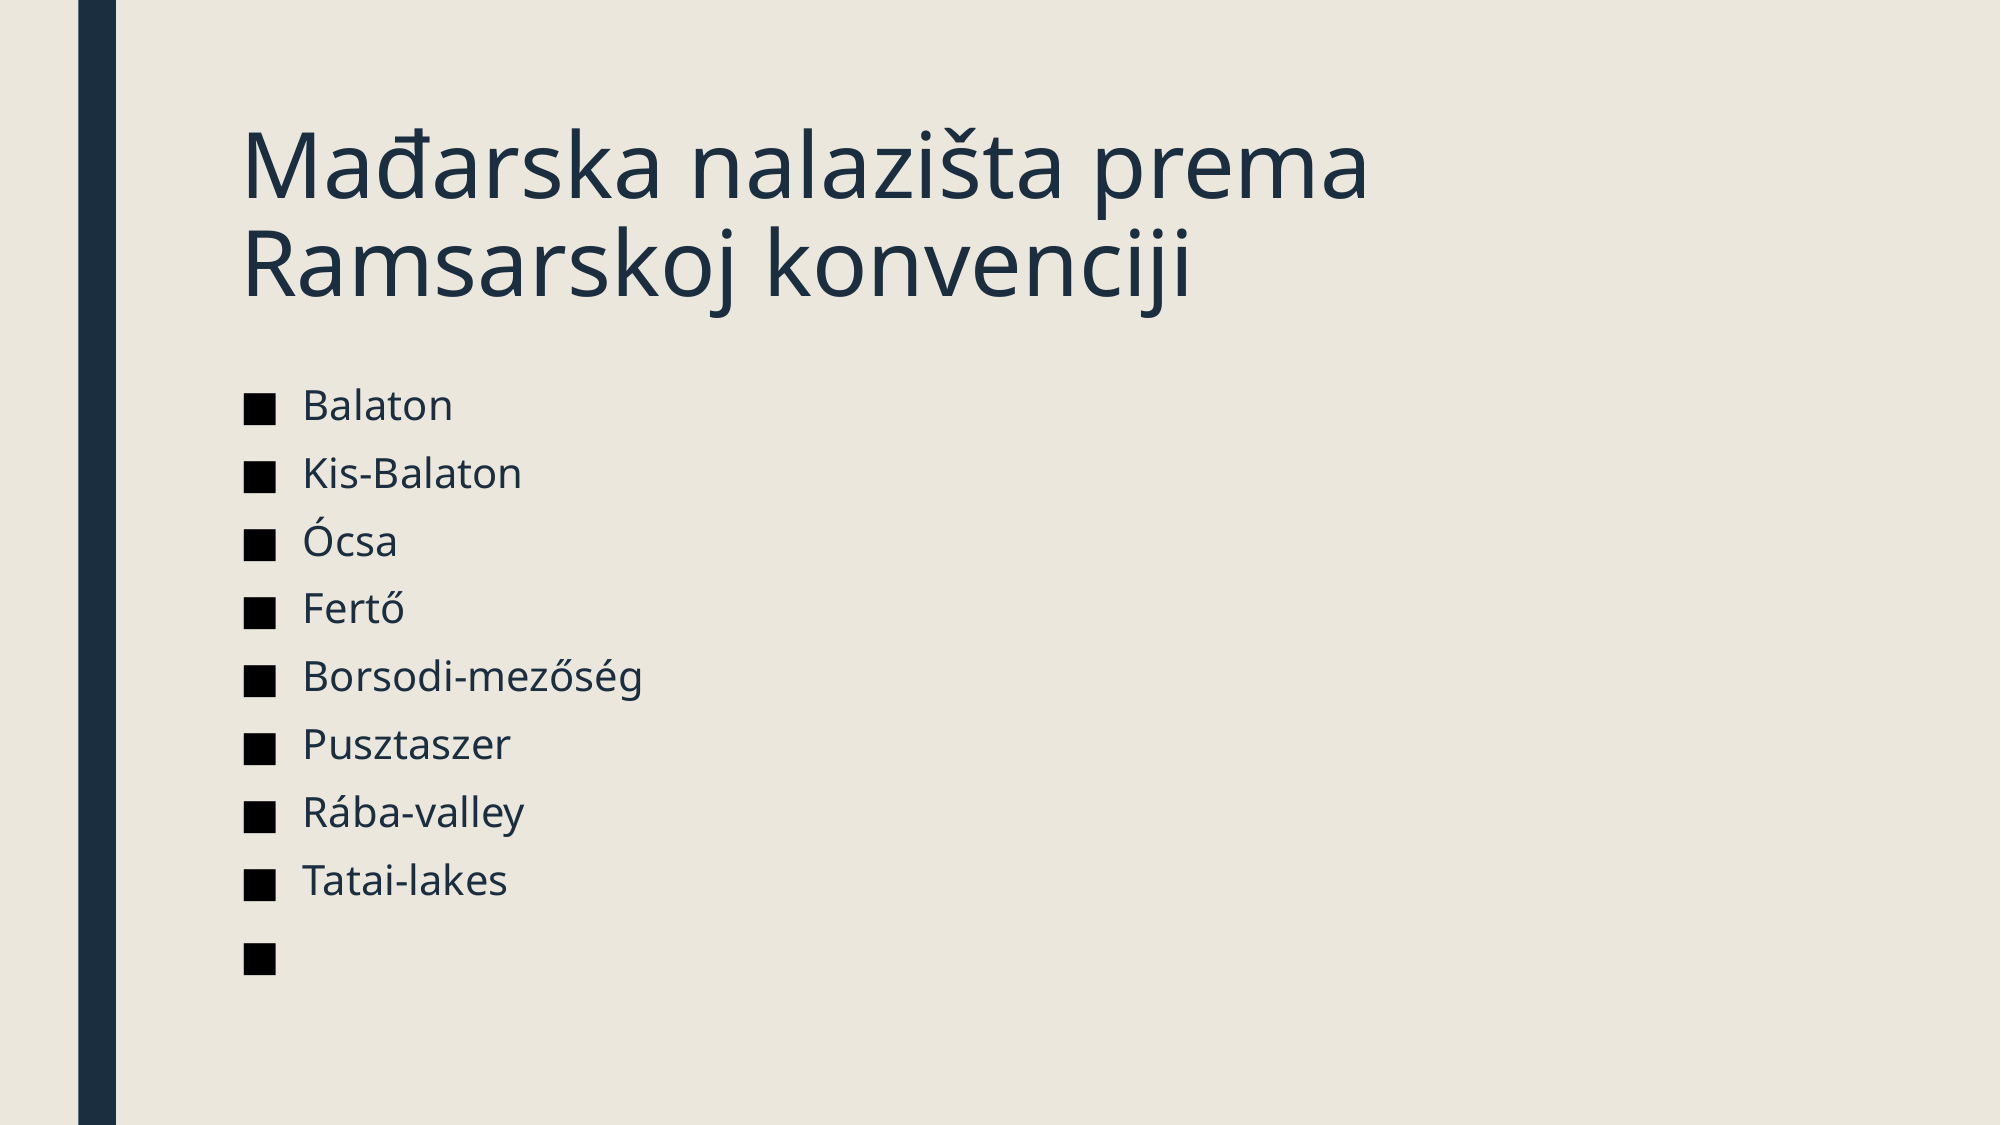

# Mađarska nalazišta prema Ramsarskoj konvenciji
Balaton
Kis-Balaton
Ócsa
Fertő
Borsodi-mezőség
Pusztaszer
Rába-valley
Tatai-lakes